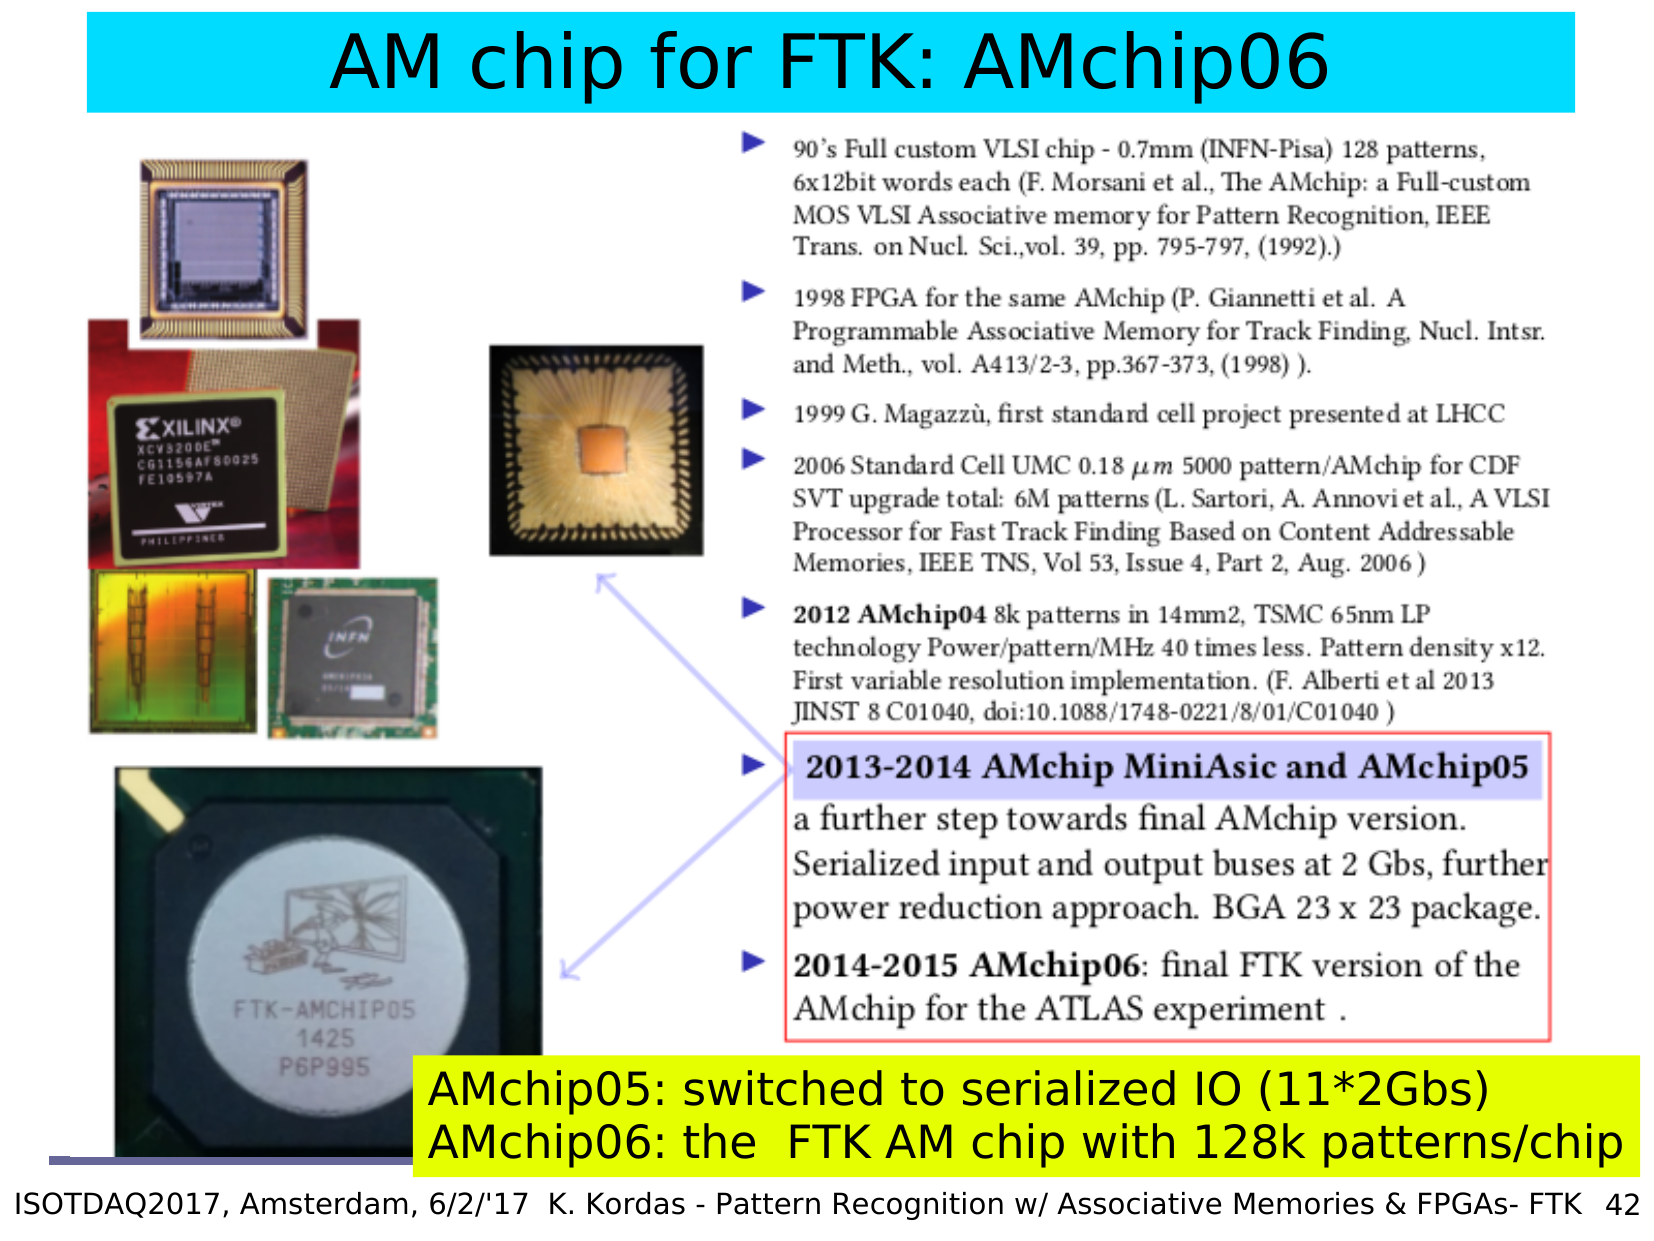

# AM chip for FTK: AMchip06
AMchip05: switched to serialized IO (11*2Gbs)
AMchip06: the FTK AM chip with 128k patterns/chip
ISOTDAQ2017, Amsterdam, 6/2/'17
K. Kordas - Pattern Recognition w/ Associative Memories & FPGAs- FTK
42